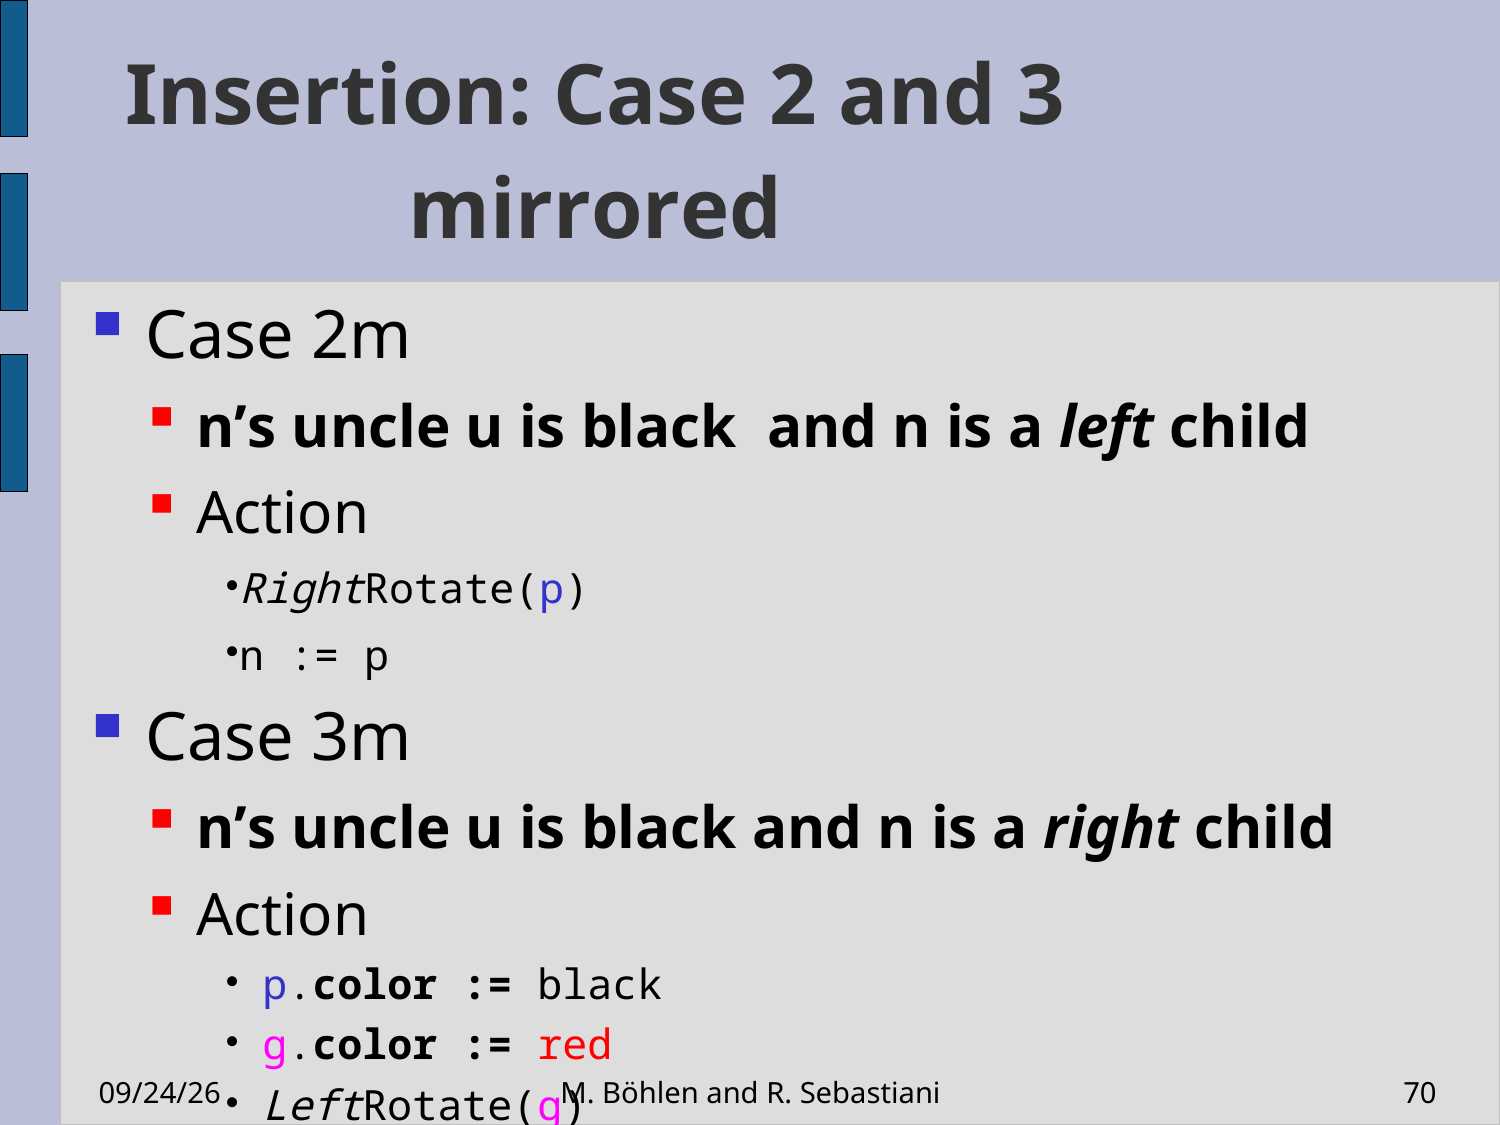

# Insertion: Case 2 and 3 mirrored
Case 2m
n’s uncle u is black and n is a left child
Action
RightRotate(p)
n := p
Case 3m
n’s uncle u is black and n is a right child
Action
p.color := black
g.color := red
LeftRotate(g)
M. Böhlen and R. Sebastiani
70